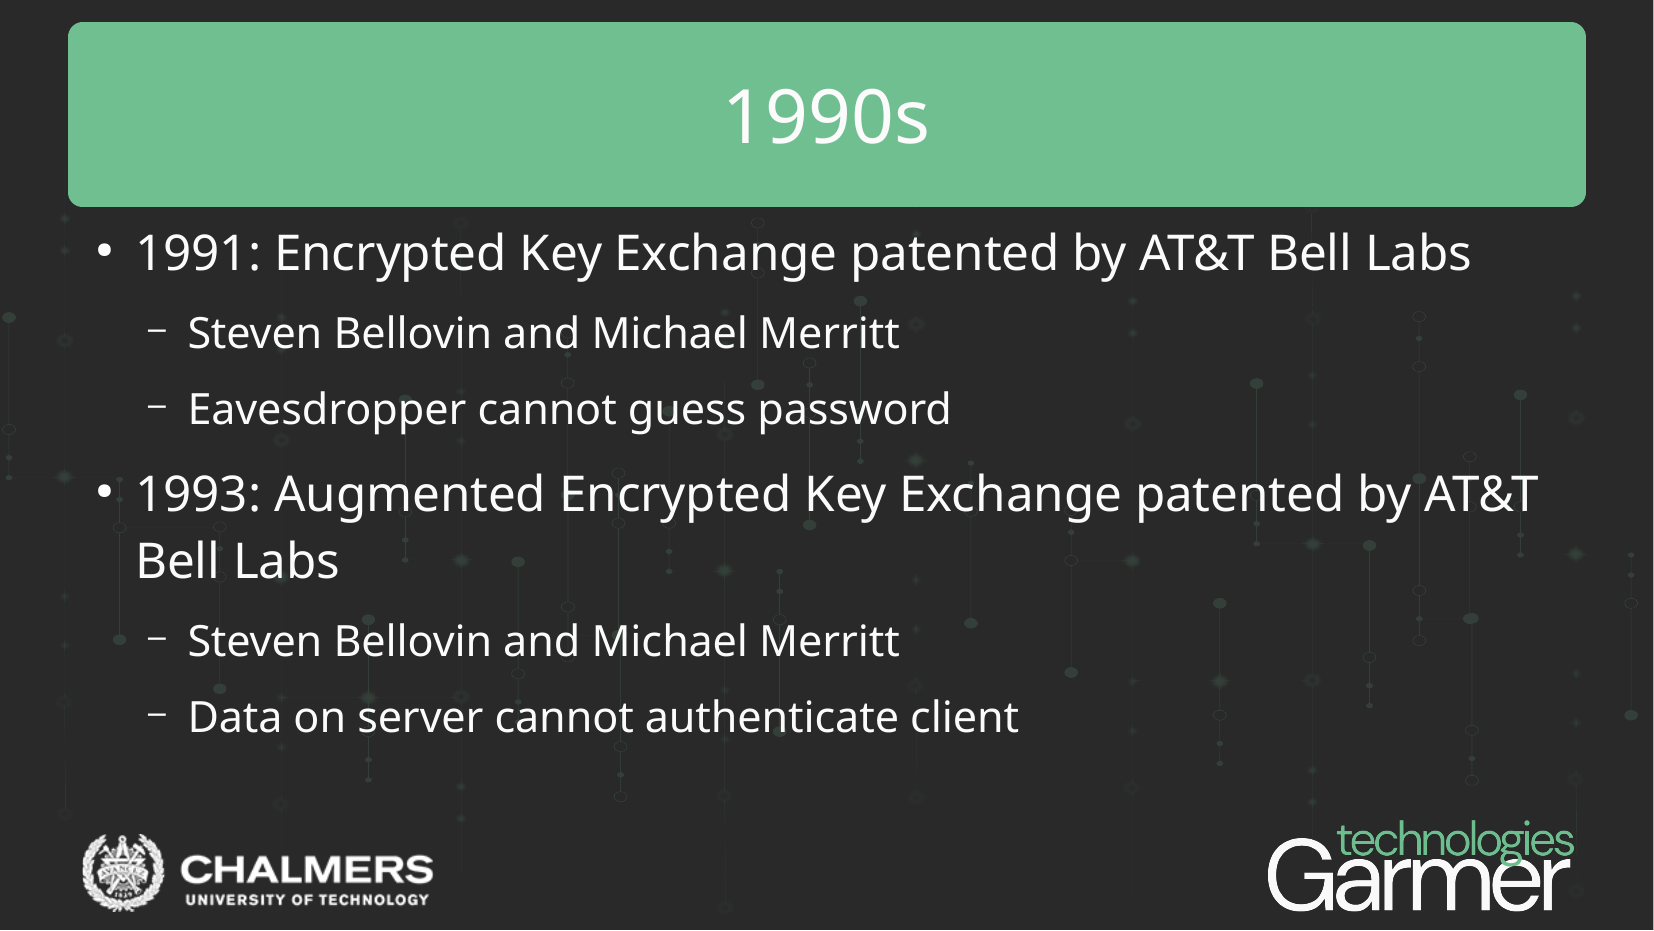

# 1990s
1991: Encrypted Key Exchange patented by AT&T Bell Labs
Steven Bellovin and Michael Merritt
Eavesdropper cannot guess password
1993: Augmented Encrypted Key Exchange patented by AT&T Bell Labs
Steven Bellovin and Michael Merritt
Data on server cannot authenticate client